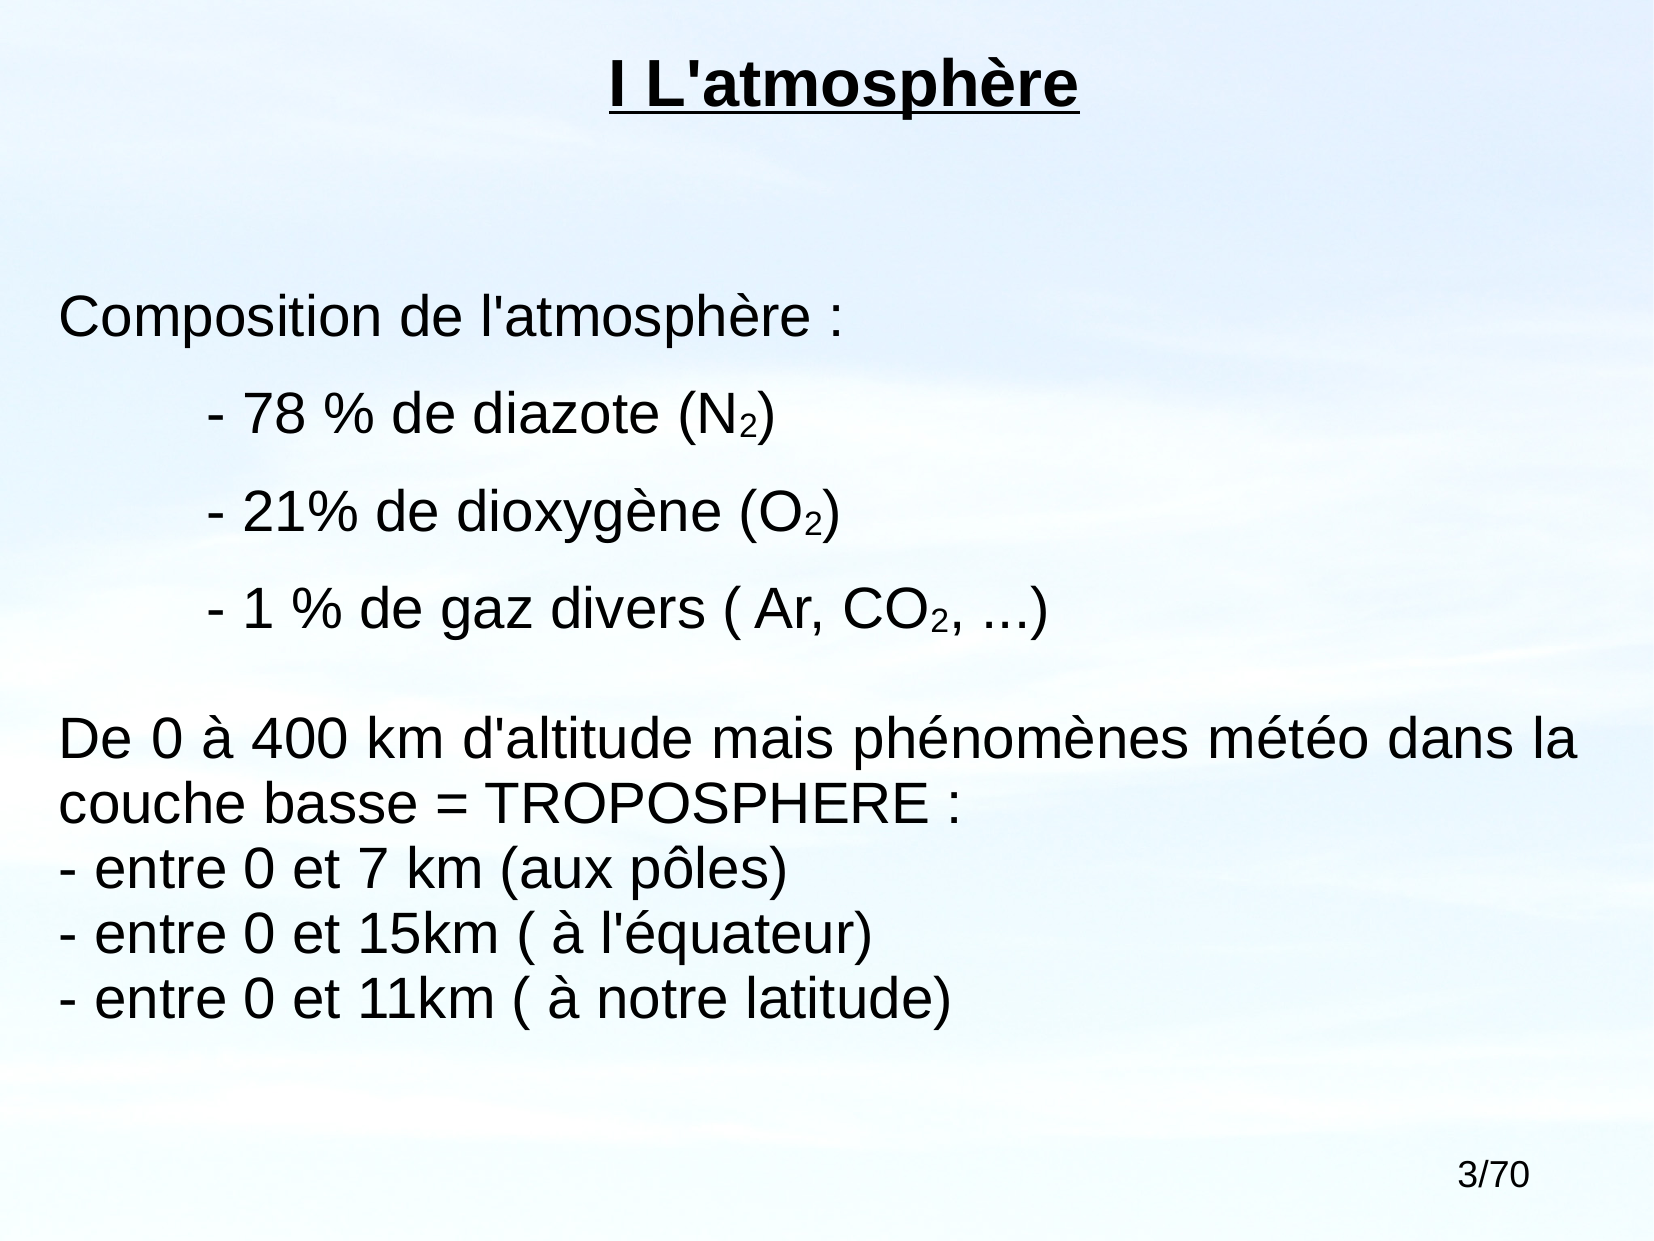

# I L'atmosphère
Composition de l'atmosphère :
		- 78 % de diazote (N2)
		- 21% de dioxygène (O2)
		- 1 % de gaz divers ( Ar, CO2, ...)
De 0 à 400 km d'altitude mais phénomènes météo dans la couche basse = TROPOSPHERE :
- entre 0 et 7 km (aux pôles)
- entre 0 et 15km ( à l'équateur)
- entre 0 et 11km ( à notre latitude)